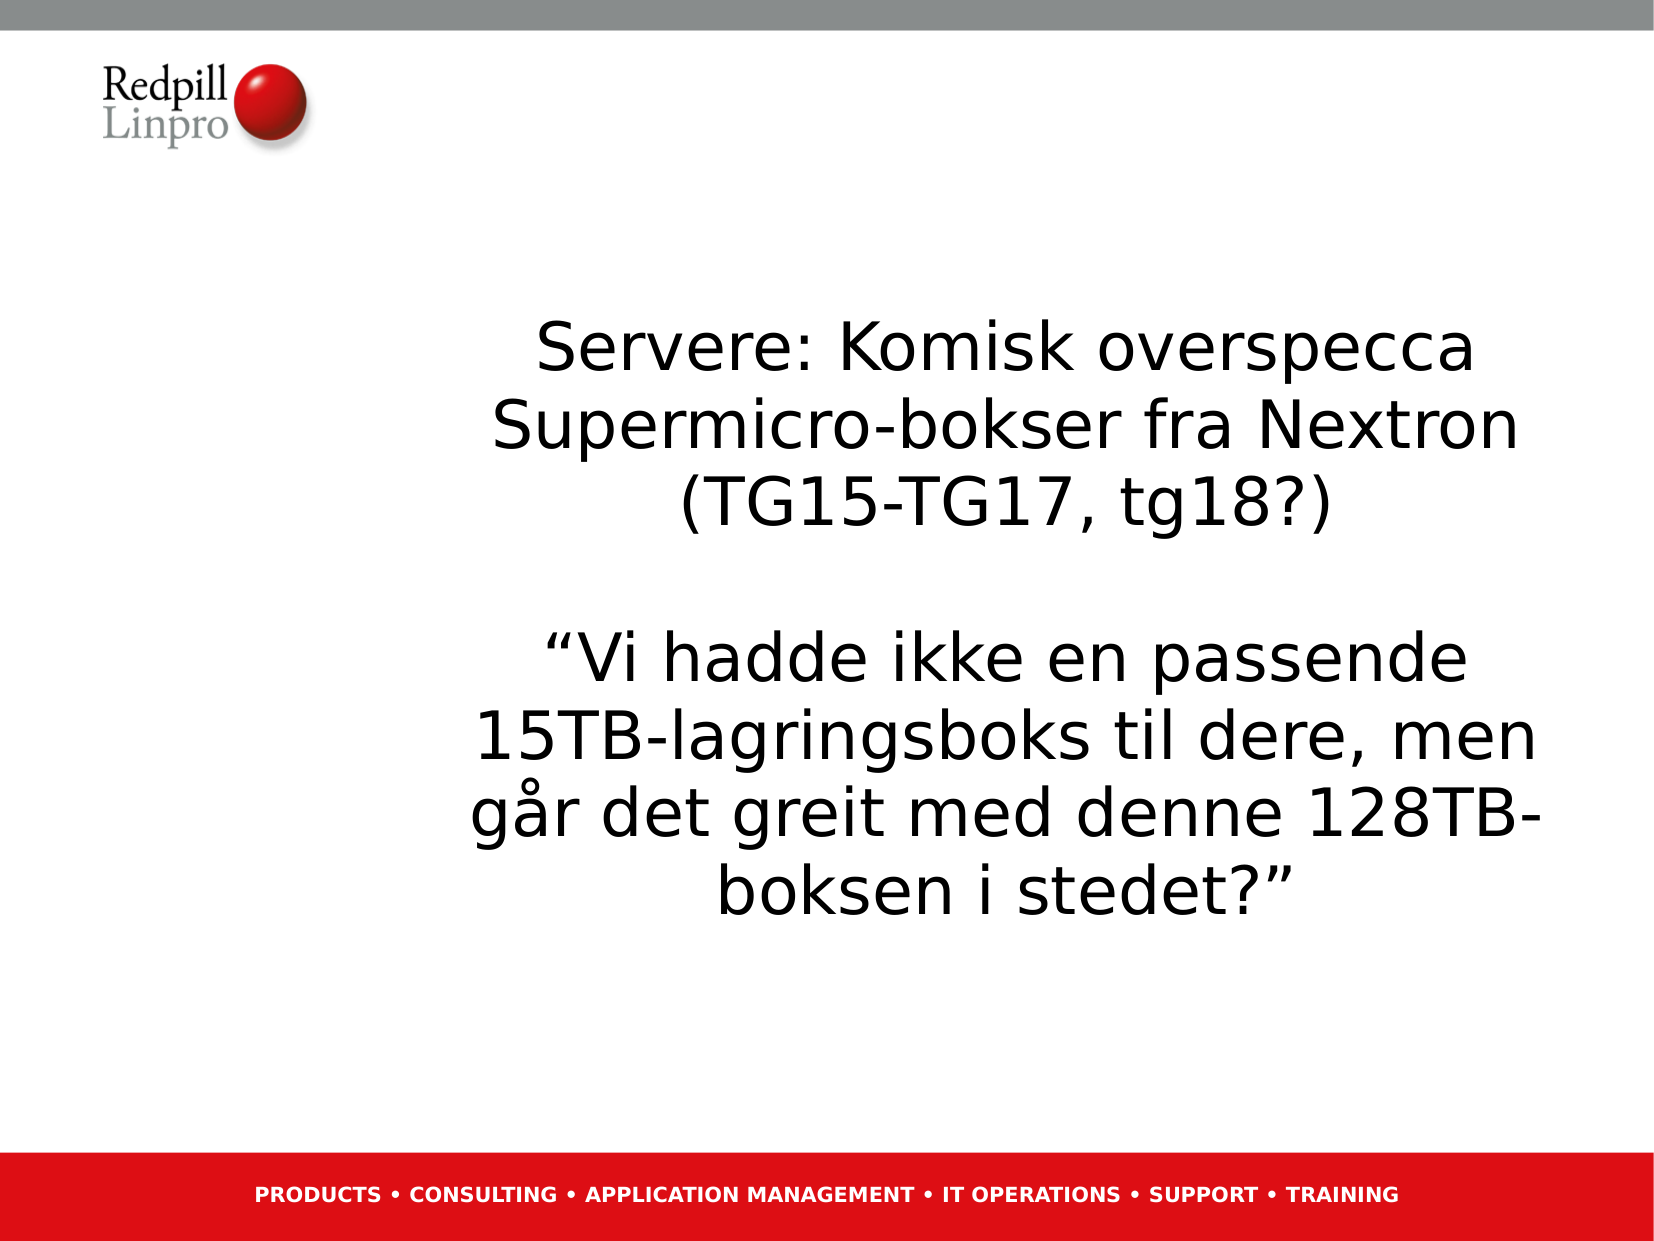

# Servere: Komisk overspecca Supermicro-bokser fra Nextron (TG15-TG17, tg18?)
“Vi hadde ikke en passende 15TB-lagringsboks til dere, men går det greit med denne 128TB-boksen i stedet?”